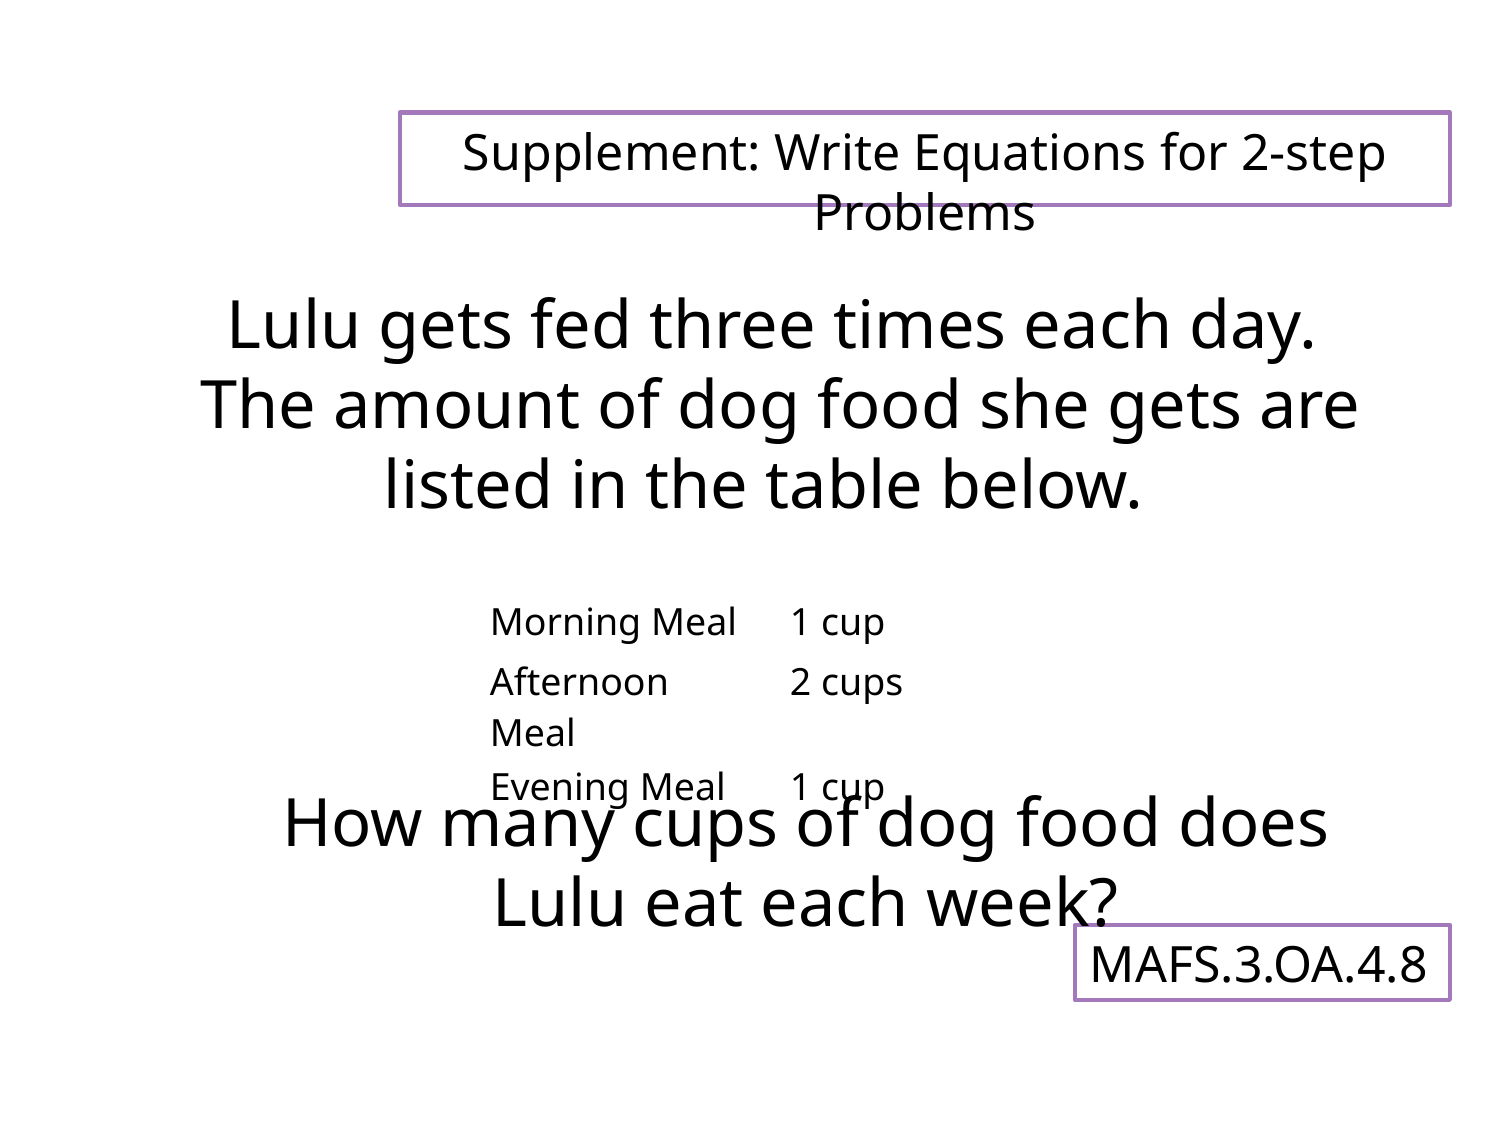

# Supplement: Write Equations for 2-step Problems
Lulu gets fed three times each day. The amount of dog food she gets are listed in the table below.
| Morning Meal | 1 cup |
| --- | --- |
| Afternoon Meal | 2 cups |
| Evening Meal | 1 cup |
How many cups of dog food does Lulu eat each week?
MAFS.3.OA.4.8